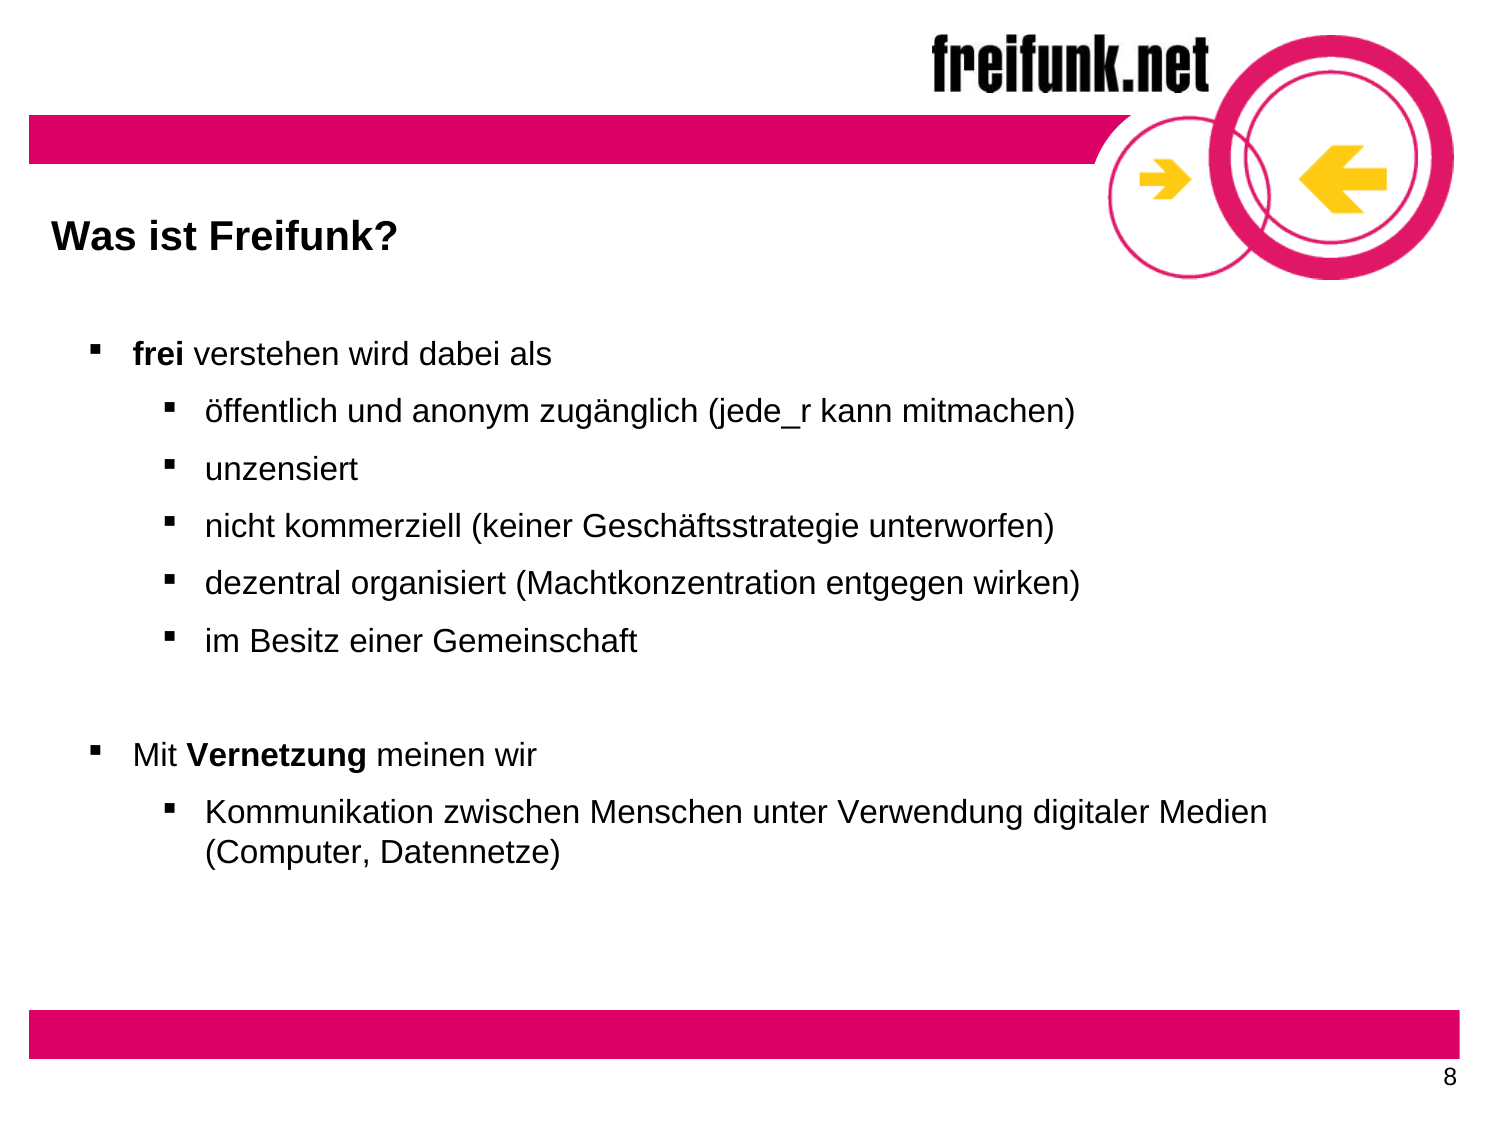

Was ist Freifunk?
frei verstehen wird dabei als
öffentlich und anonym zugänglich (jede_r kann mitmachen)
unzensiert
nicht kommerziell (keiner Geschäftsstrategie unterworfen)
dezentral organisiert (Machtkonzentration entgegen wirken)
im Besitz einer Gemeinschaft
Mit Vernetzung meinen wir
Kommunikation zwischen Menschen unter Verwendung digitaler Medien (Computer, Datennetze)
8